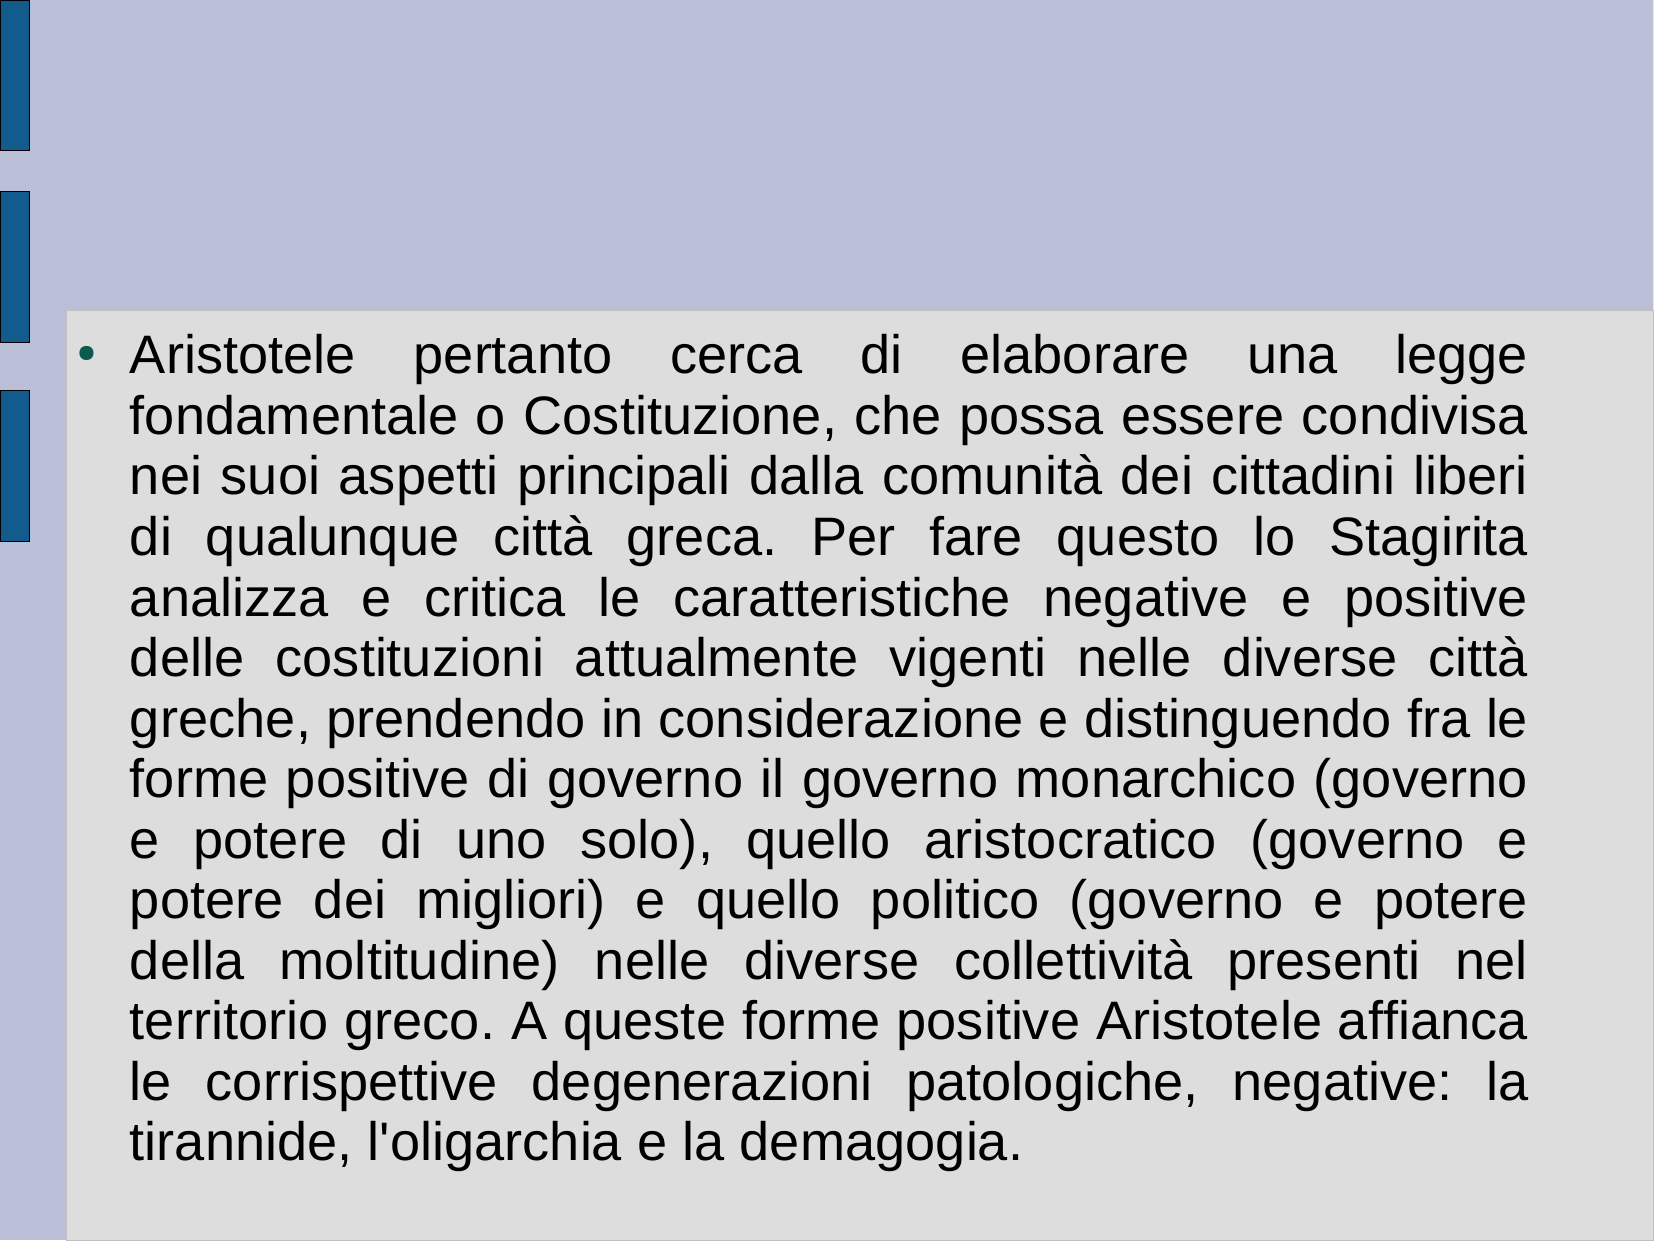

#
Aristotele pertanto cerca di elaborare una legge fondamentale o Costituzione, che possa essere condivisa nei suoi aspetti principali dalla comunità dei cittadini liberi di qualunque città greca. Per fare questo lo Stagirita analizza e critica le caratteristiche negative e positive delle costituzioni attualmente vigenti nelle diverse città greche, prendendo in considerazione e distinguendo fra le forme positive di governo il governo monarchico (governo e potere di uno solo), quello aristocratico (governo e potere dei migliori) e quello politico (governo e potere della moltitudine) nelle diverse collettività presenti nel territorio greco. A queste forme positive Aristotele affianca le corrispettive degenerazioni patologiche, negative: la tirannide, l'oligarchia e la demagogia.